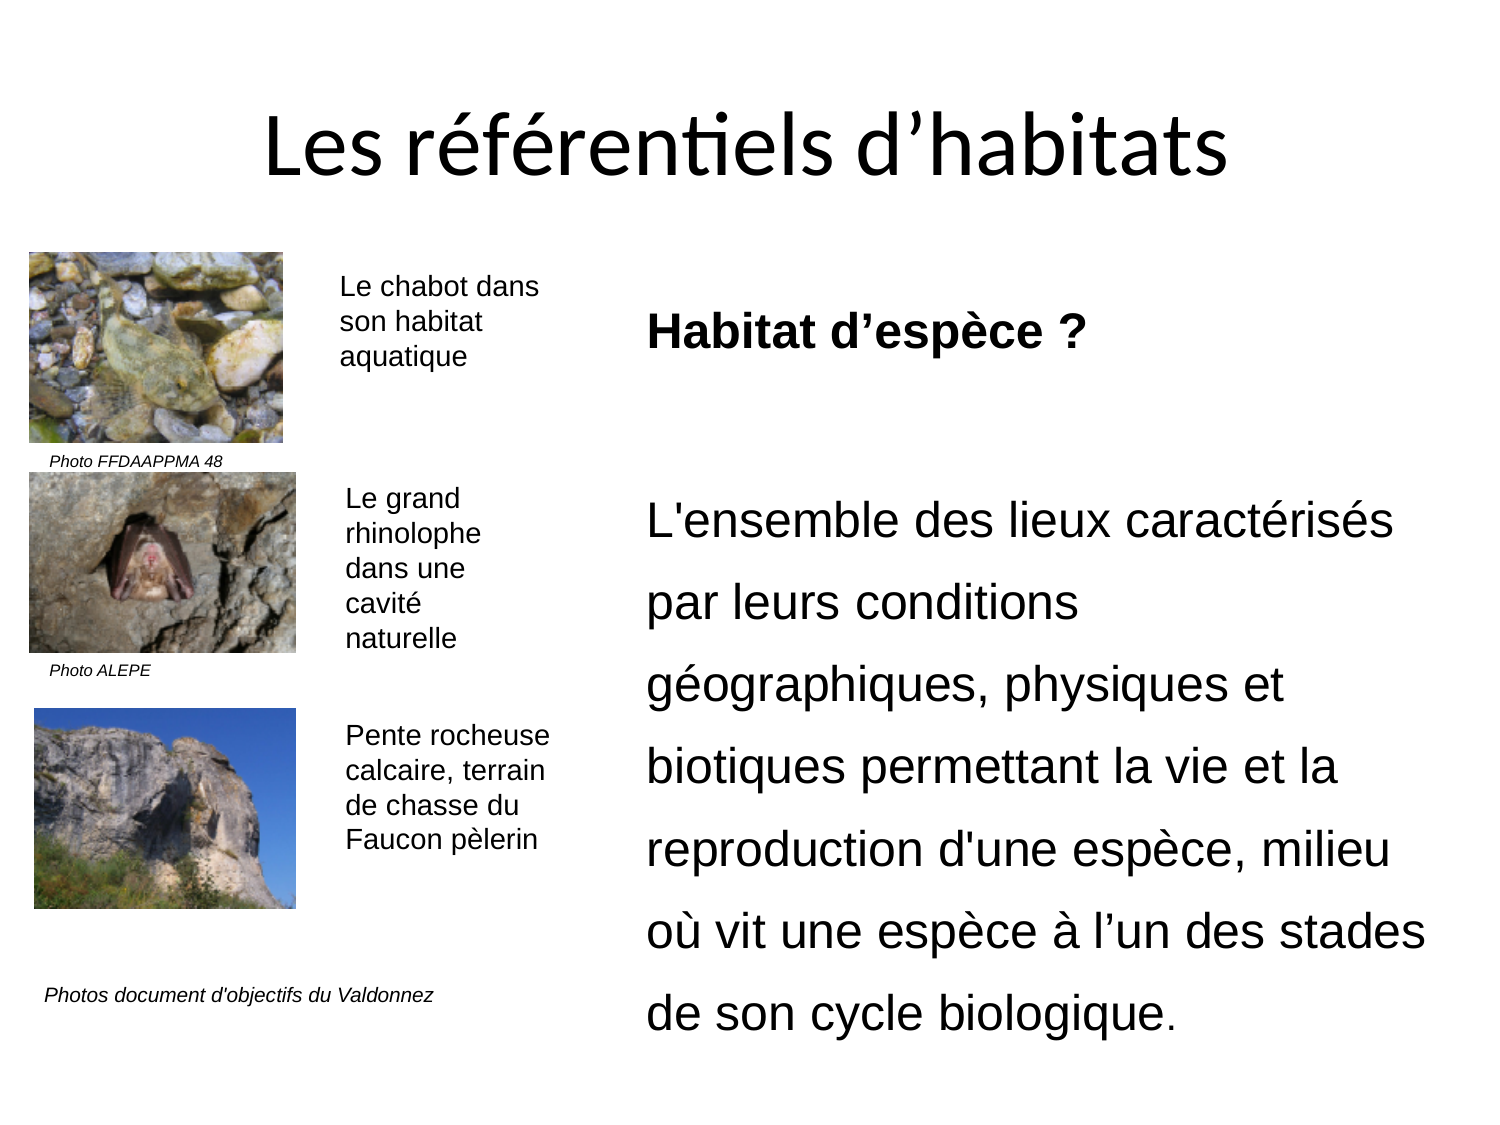

# Les référentiels d’habitats
Le chabot dans son habitat aquatique
Habitat d’espèce ?
L'ensemble des lieux caractérisés par leurs conditions géographiques, physiques et biotiques permettant la vie et la reproduction d'une espèce, milieu où vit une espèce à l’un des stades de son cycle biologique.
Photo FFDAAPPMA 48
Le grand rhinolophe
dans une cavité naturelle
Photo ALEPE
Pente rocheuse calcaire, terrain de chasse du Faucon pèlerin
Photos document d'objectifs du Valdonnez